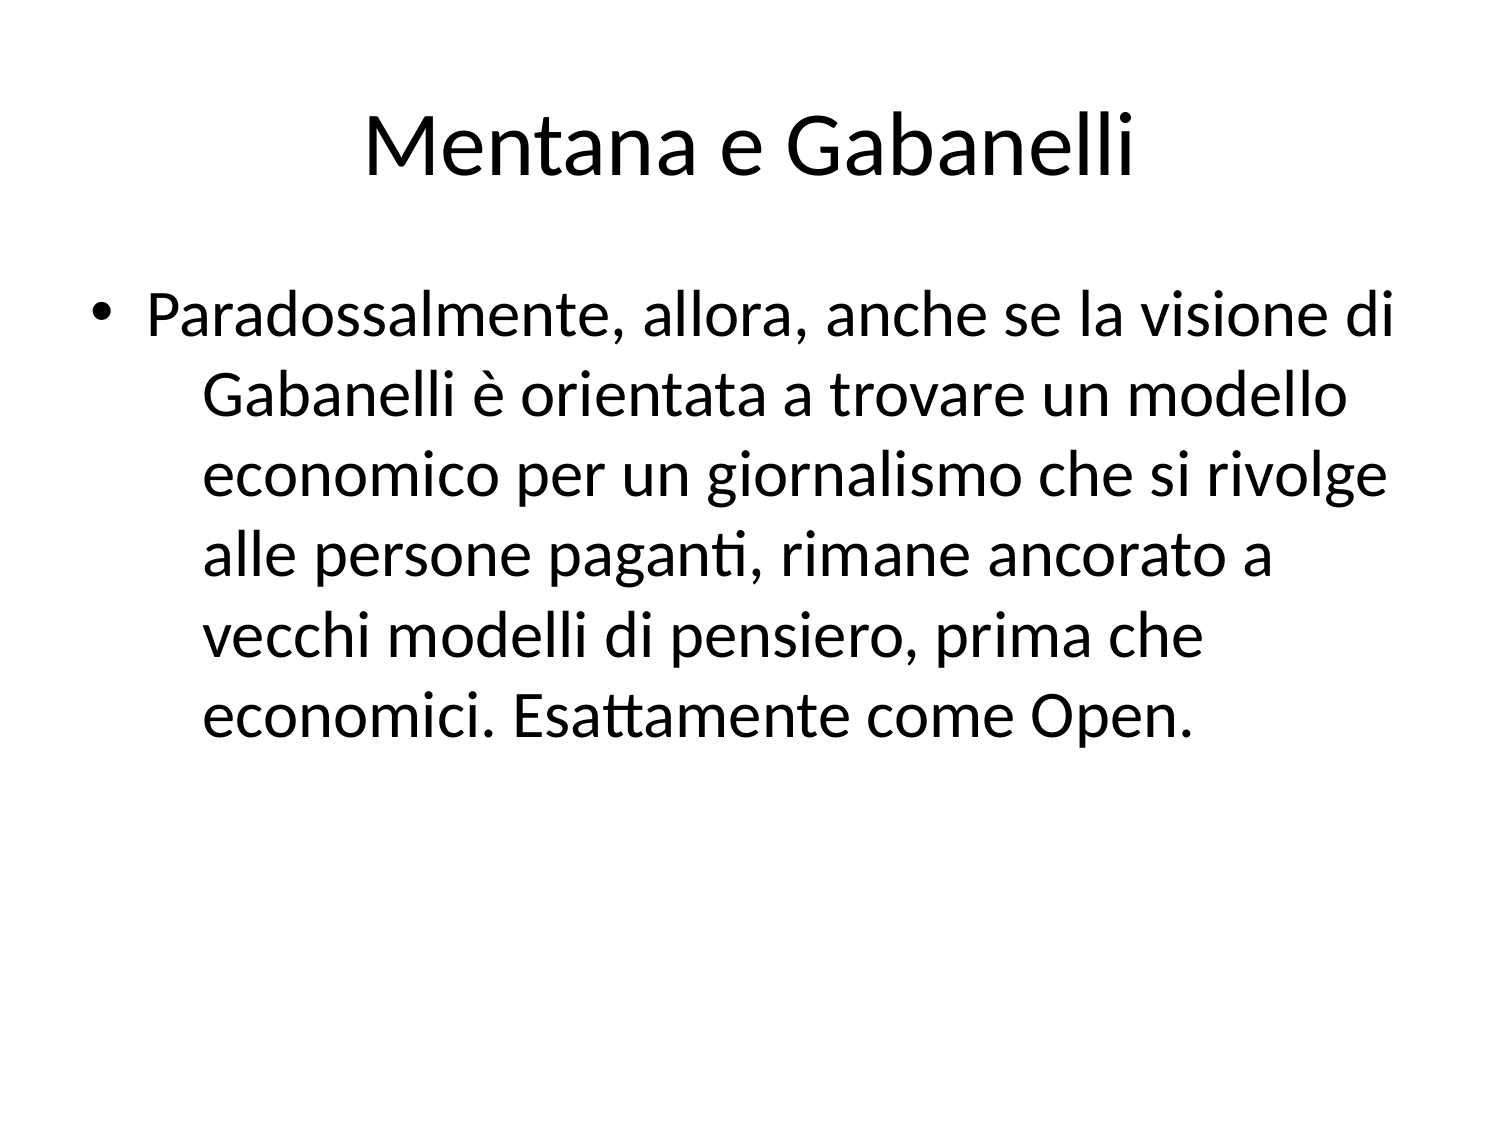

# Mentana e Gabanelli
Paradossalmente, allora, anche se la visione di Gabanelli è orientata a trovare un modello economico per un giornalismo che si rivolge alle persone paganti, rimane ancorato a vecchi modelli di pensiero, prima che economici. Esattamente come Open.